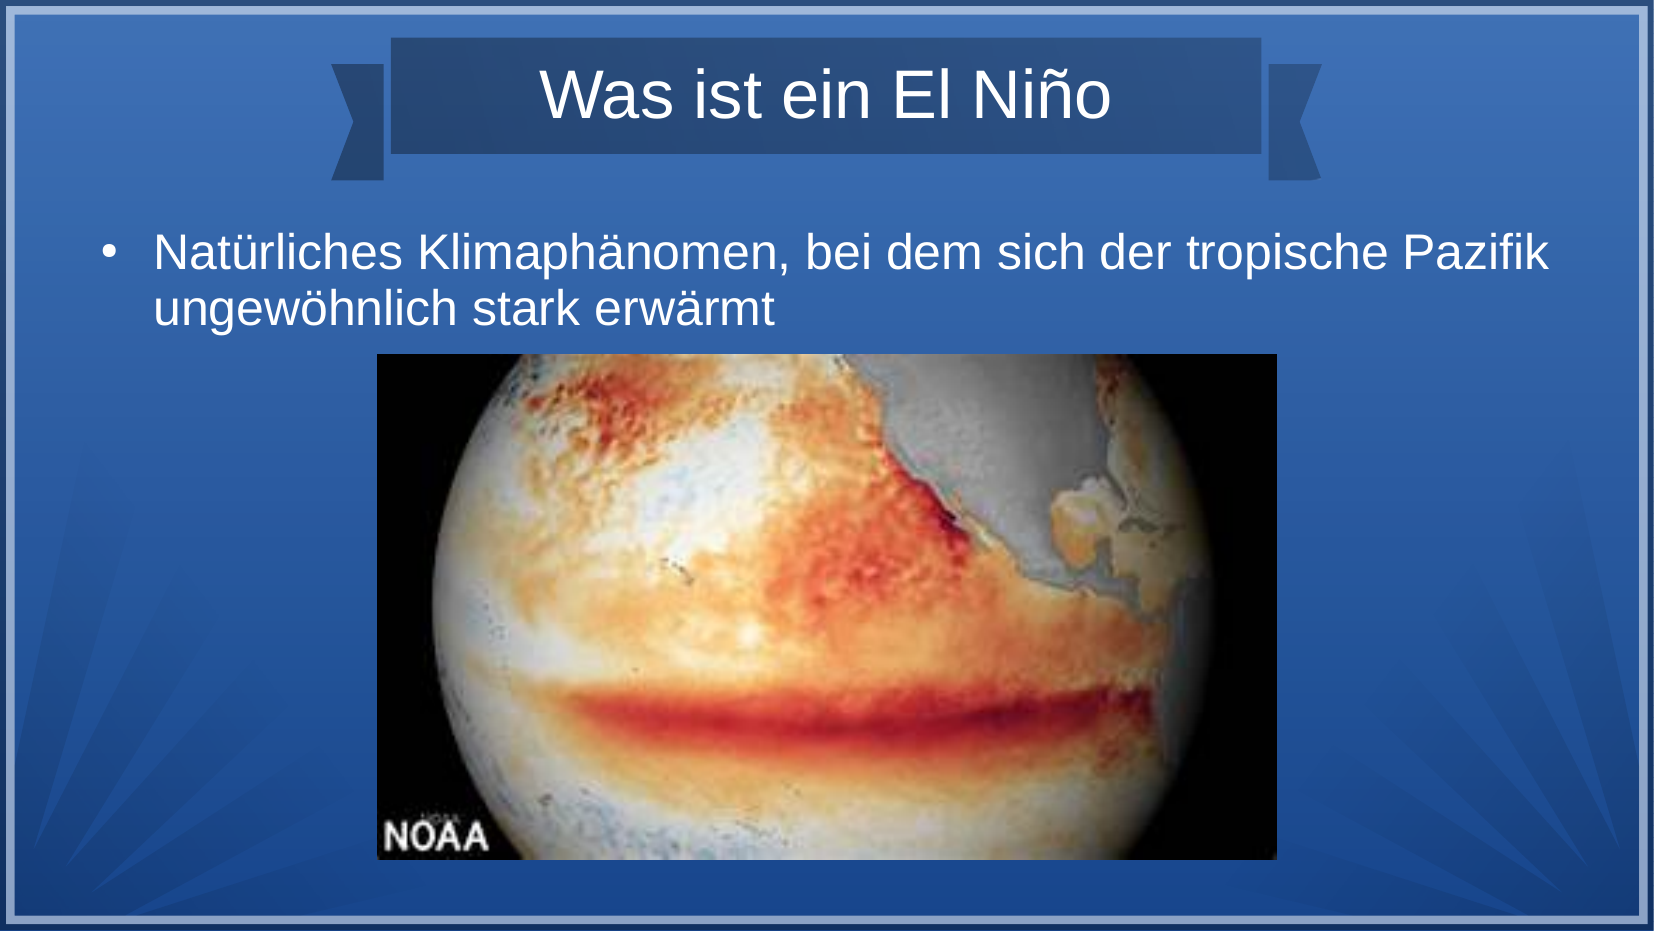

# Was ist ein El Niño
Natürliches Klimaphänomen, bei dem sich der tropische Pazifik ungewöhnlich stark erwärmt